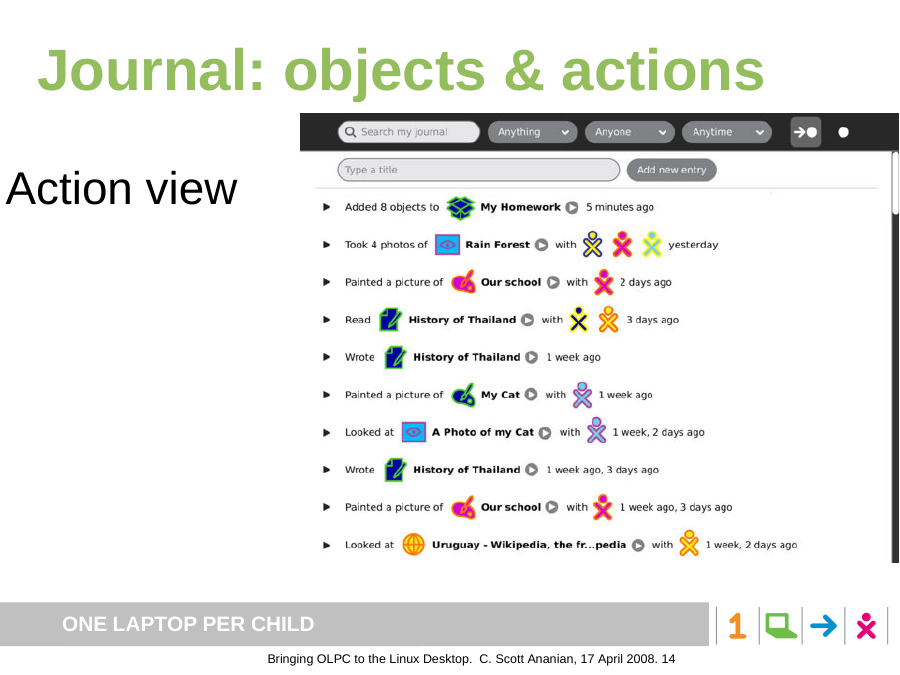

# Journal: objects & actions
Action view